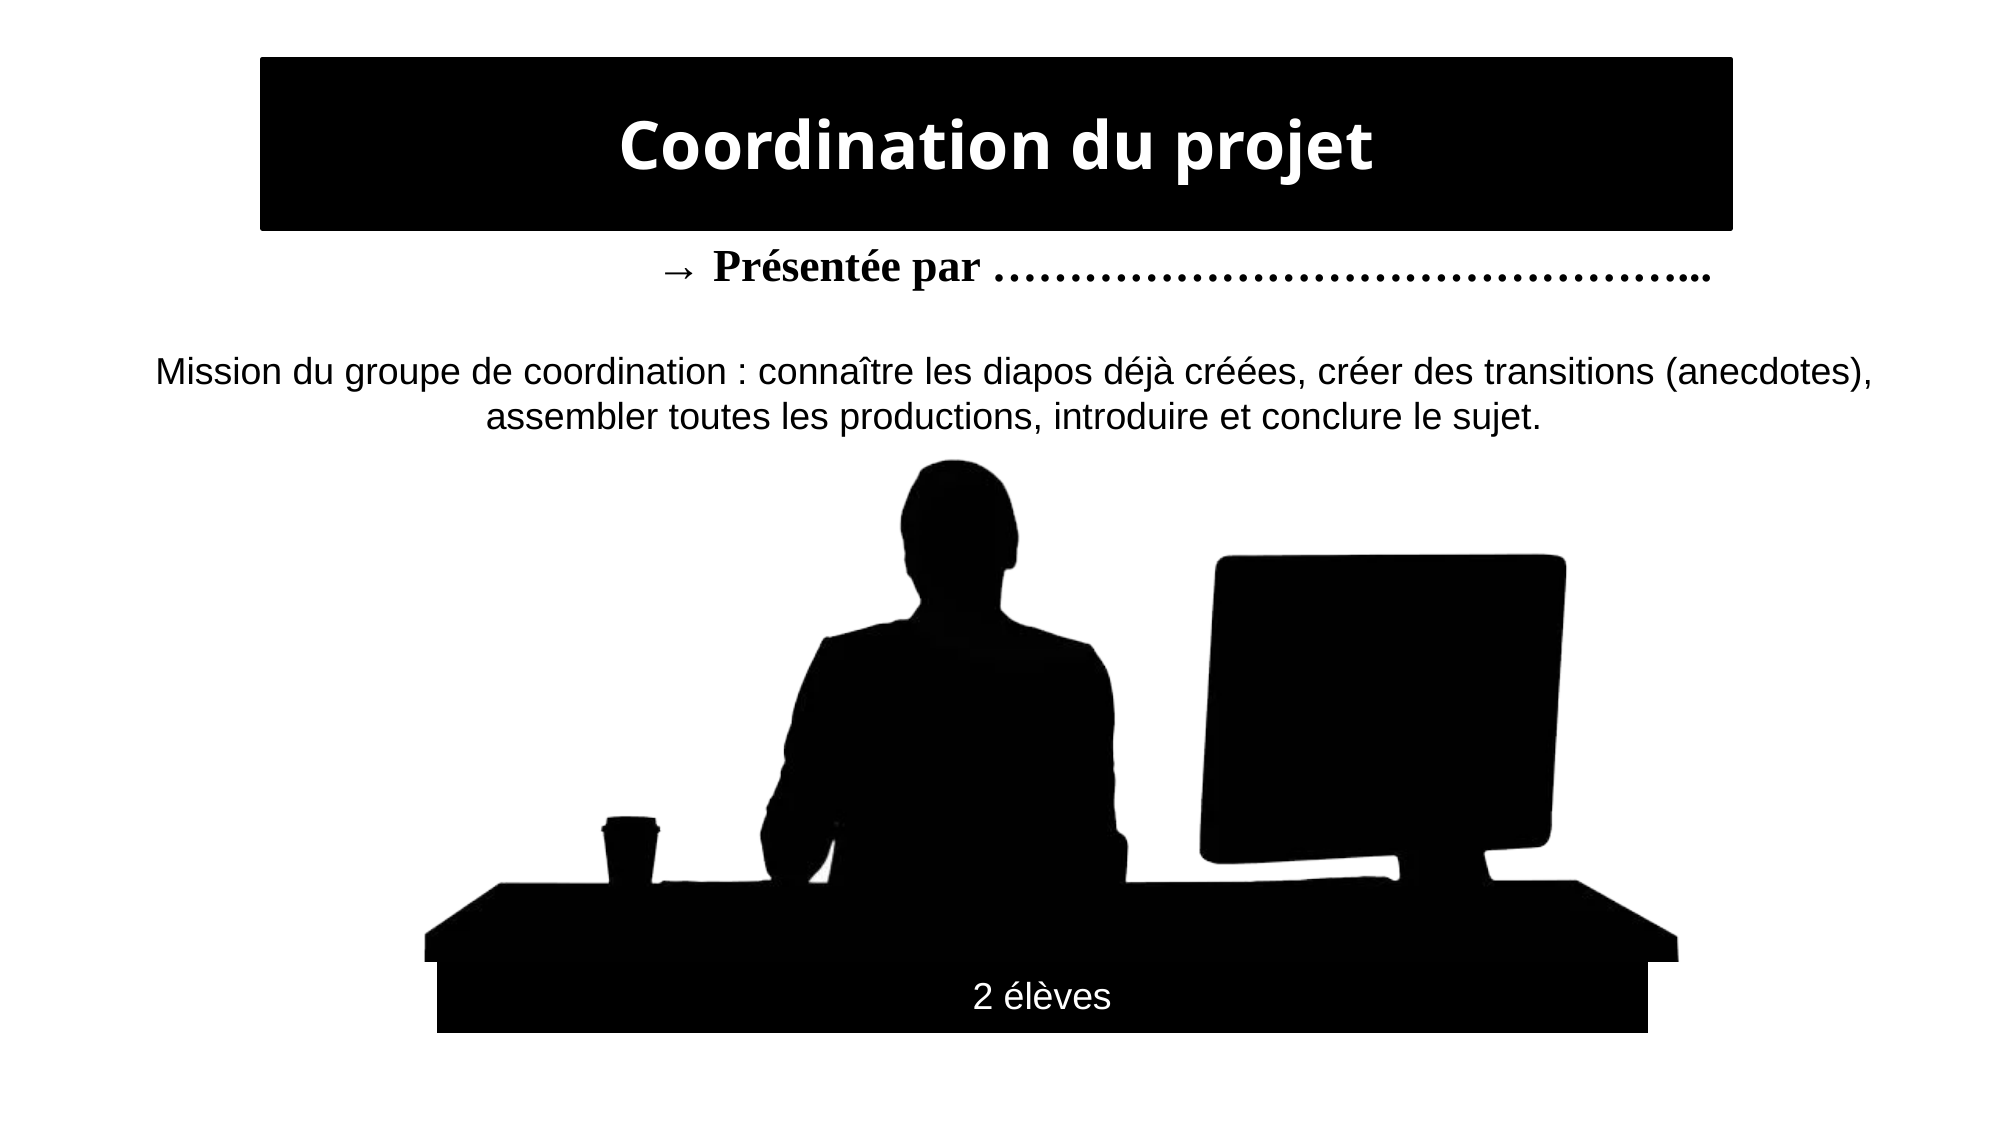

Coordination du projet
→ Présentée par ………………………………………...
Mission du groupe de coordination : connaître les diapos déjà créées, créer des transitions (anecdotes), assembler toutes les productions, introduire et conclure le sujet.
2 élèves